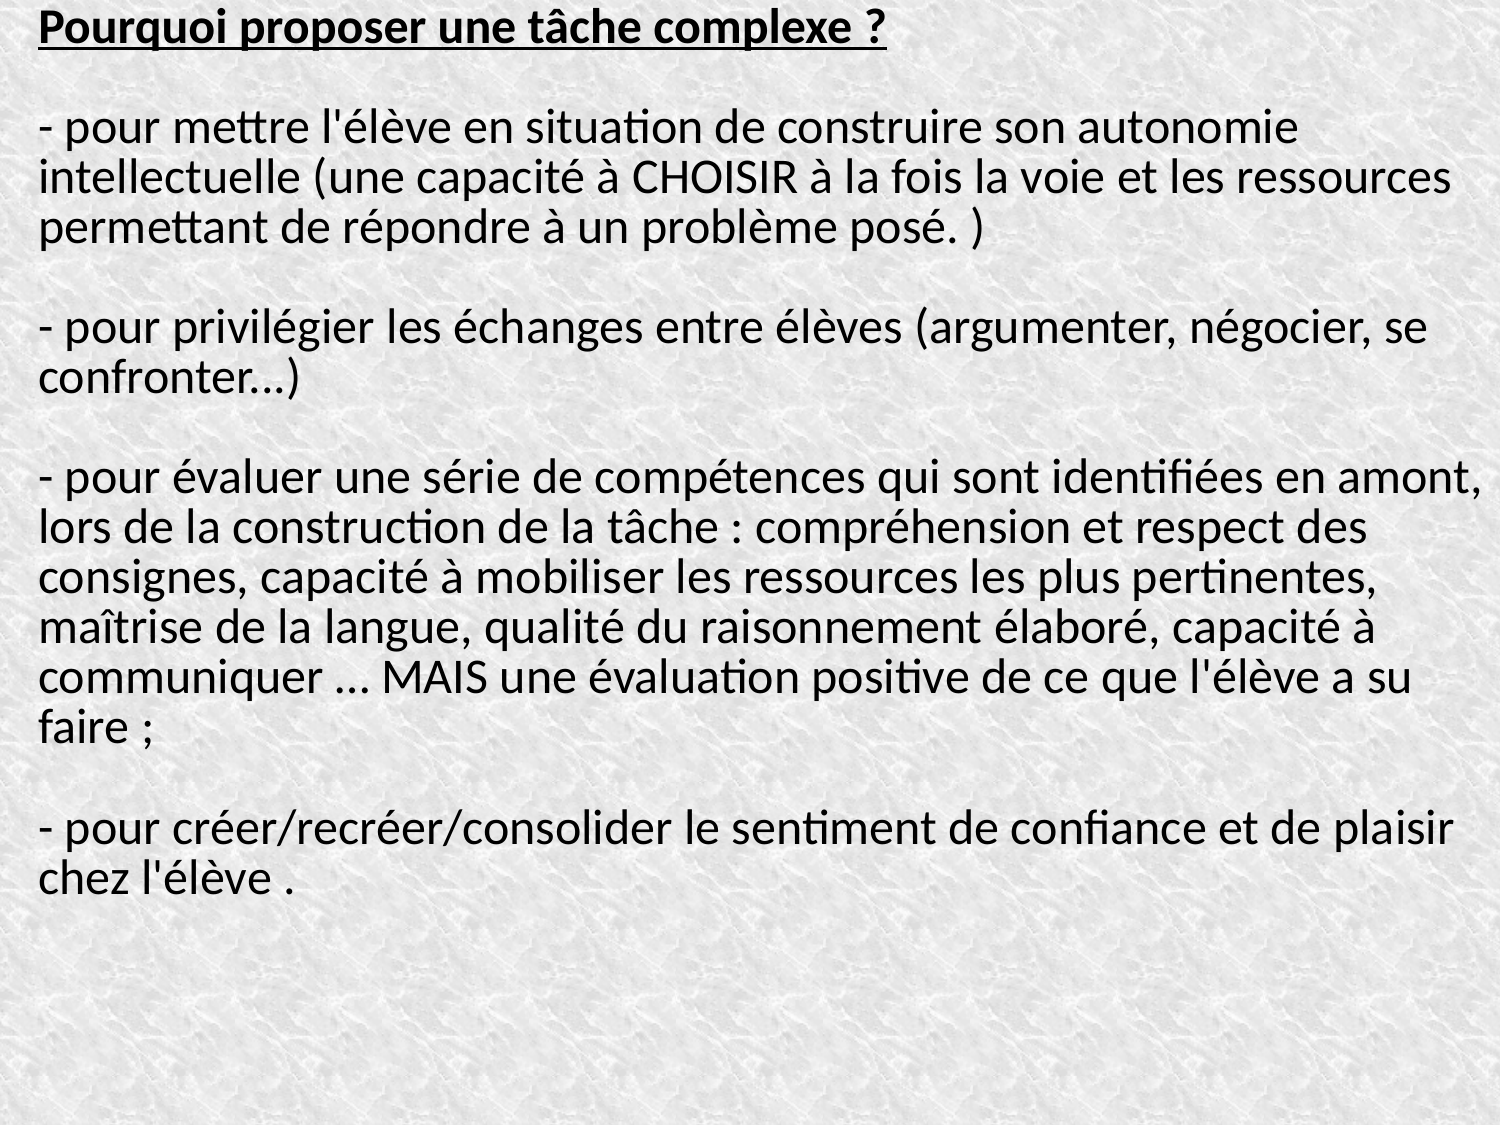

Pourquoi proposer une tâche complexe ?
- pour mettre l'élève en situation de construire son autonomie intellectuelle (une capacité à CHOISIR à la fois la voie et les ressources permettant de répondre à un problème posé. )
- pour privilégier les échanges entre élèves (argumenter, négocier, se confronter...)
- pour évaluer une série de compétences qui sont identifiées en amont, lors de la construction de la tâche : compréhension et respect des consignes, capacité à mobiliser les ressources les plus pertinentes, maîtrise de la langue, qualité du raisonnement élaboré, capacité à communiquer … MAIS une évaluation positive de ce que l'élève a su faire ;
- pour créer/recréer/consolider le sentiment de confiance et de plaisir chez l'élève .